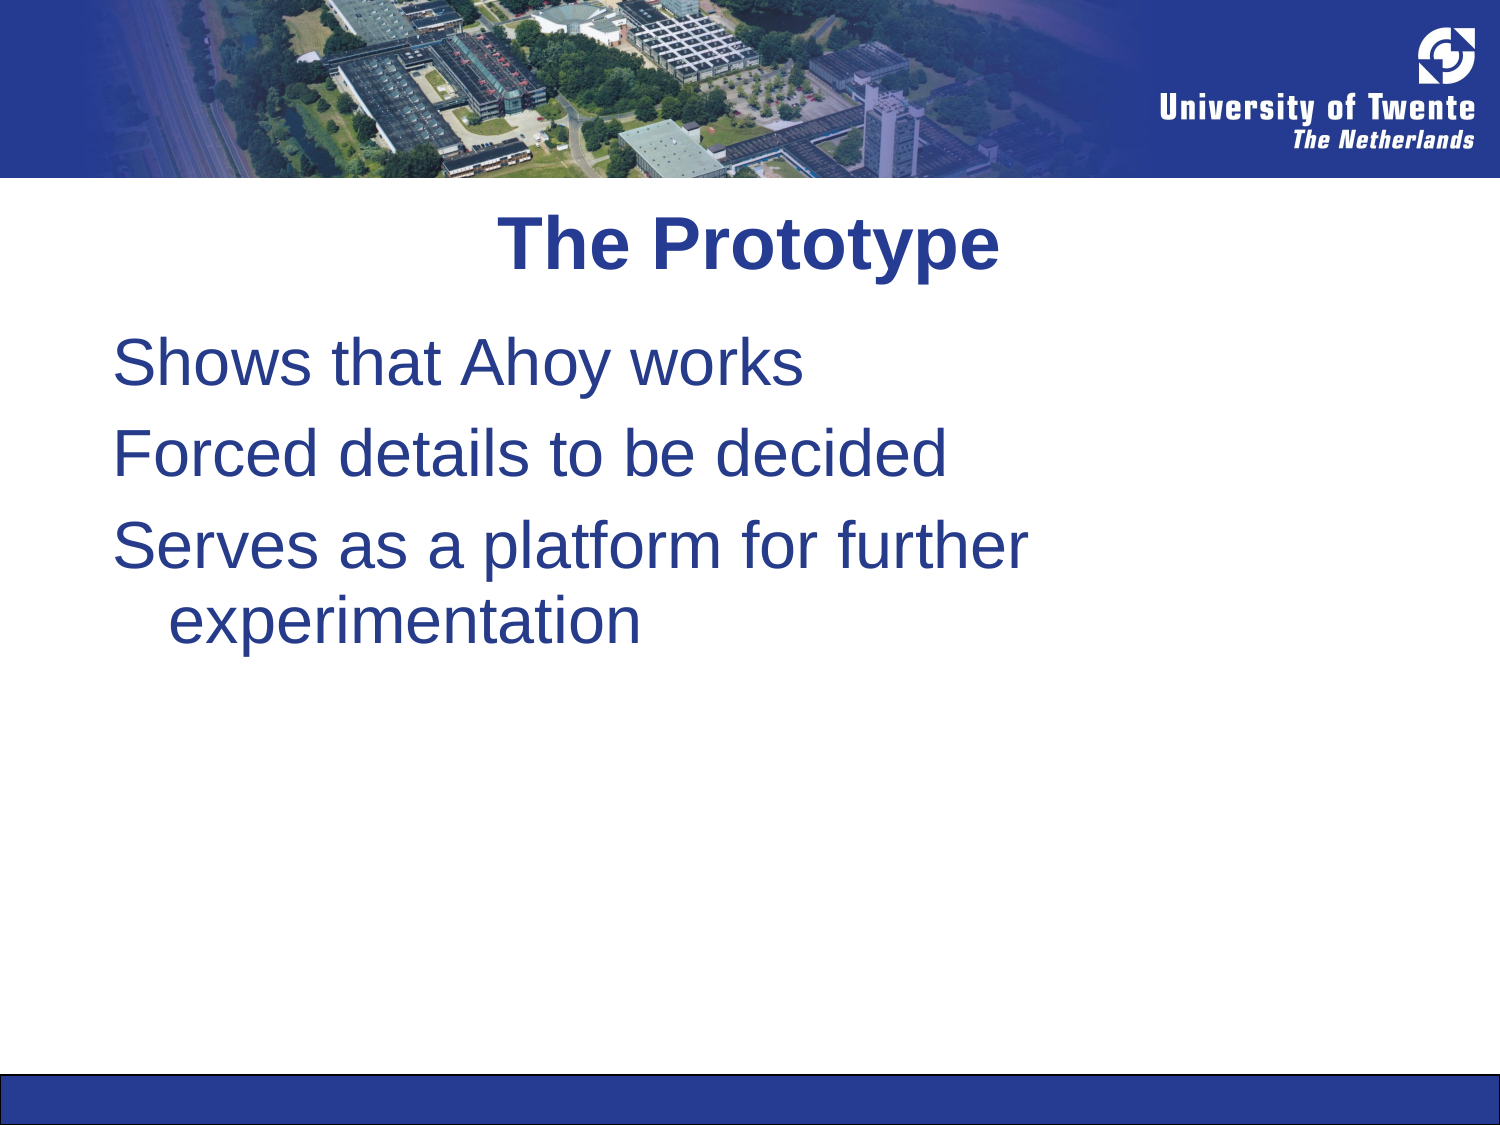

# The Prototype
Shows that Ahoy works
Forced details to be decided
Serves as a platform for further experimentation